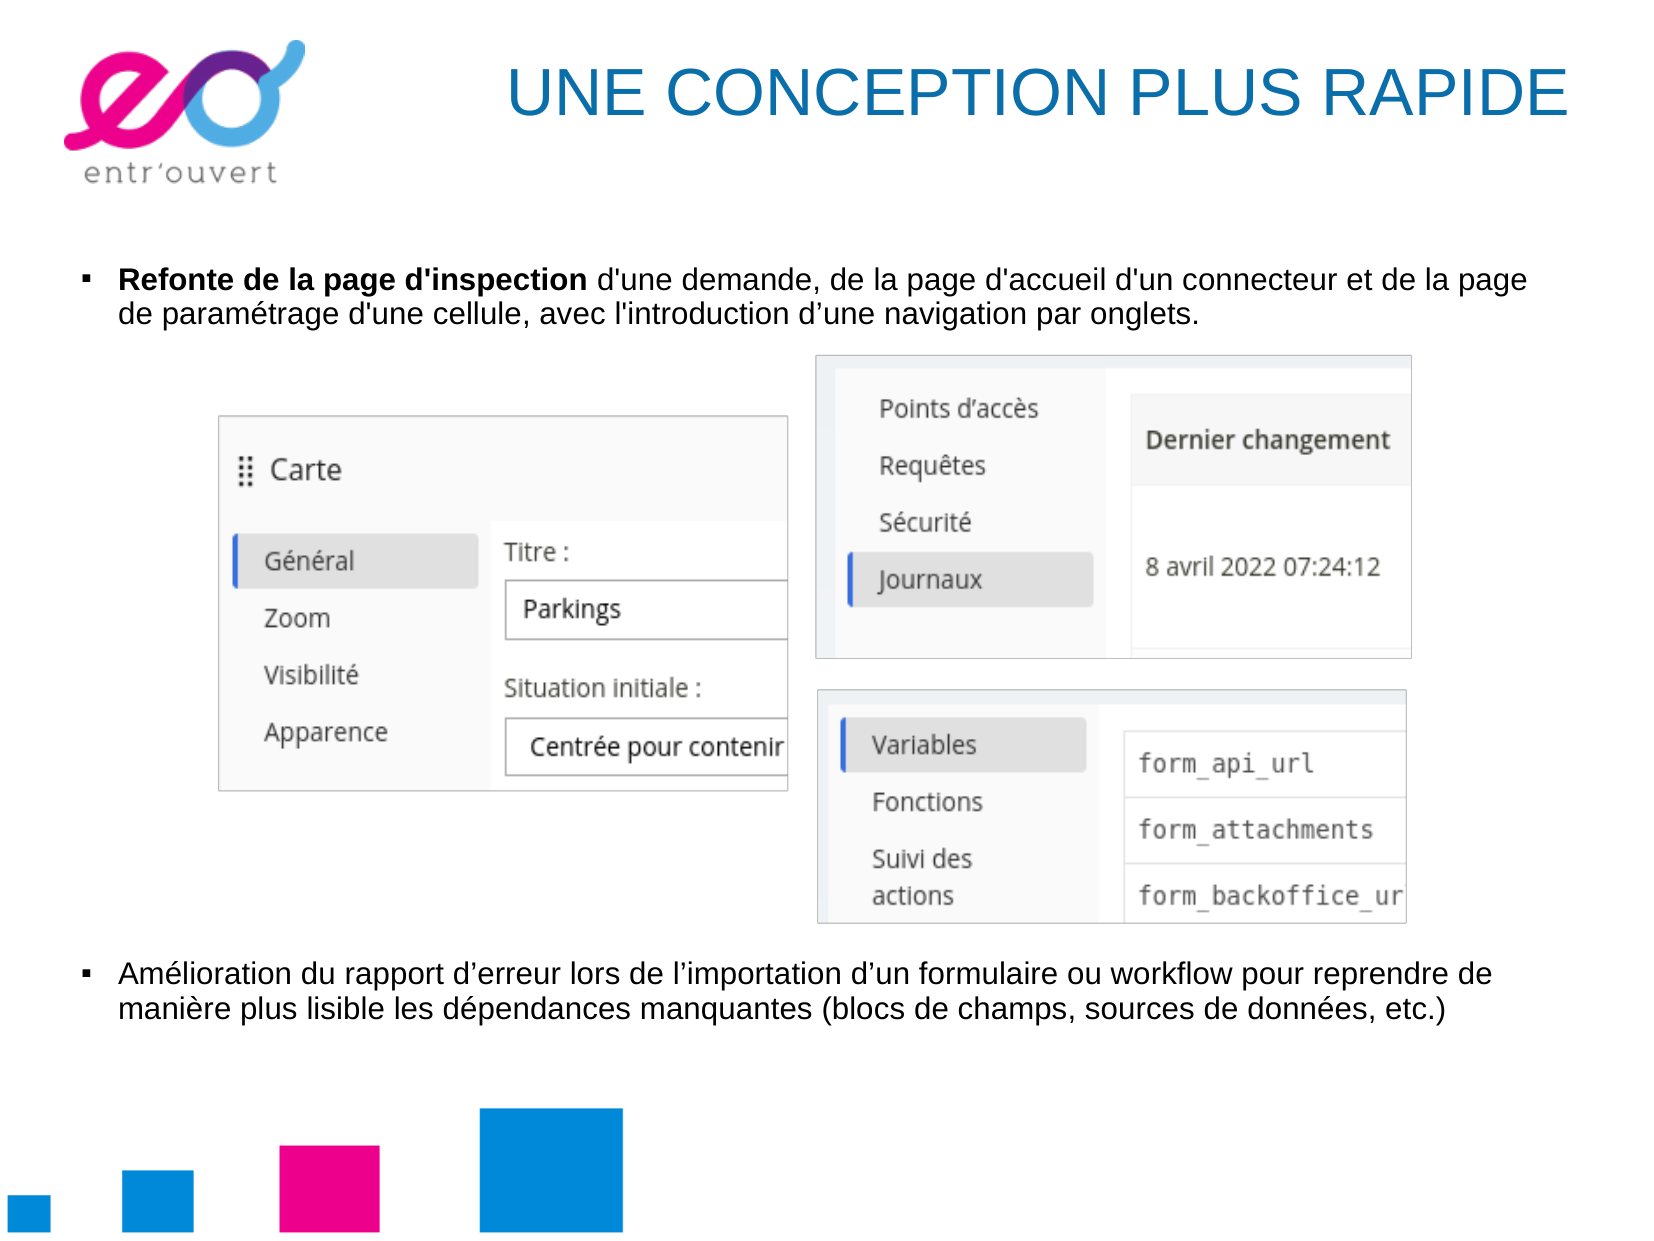

# UNE CONCEPTION PLUS RAPIDE
Refonte de la page d'inspection d'une demande, de la page d'accueil d'un connecteur et de la page de paramétrage d'une cellule, avec l'introduction d’une navigation par onglets.
Amélioration du rapport d’erreur lors de l’importation d’un formulaire ou workflow pour reprendre de manière plus lisible les dépendances manquantes (blocs de champs, sources de données, etc.)